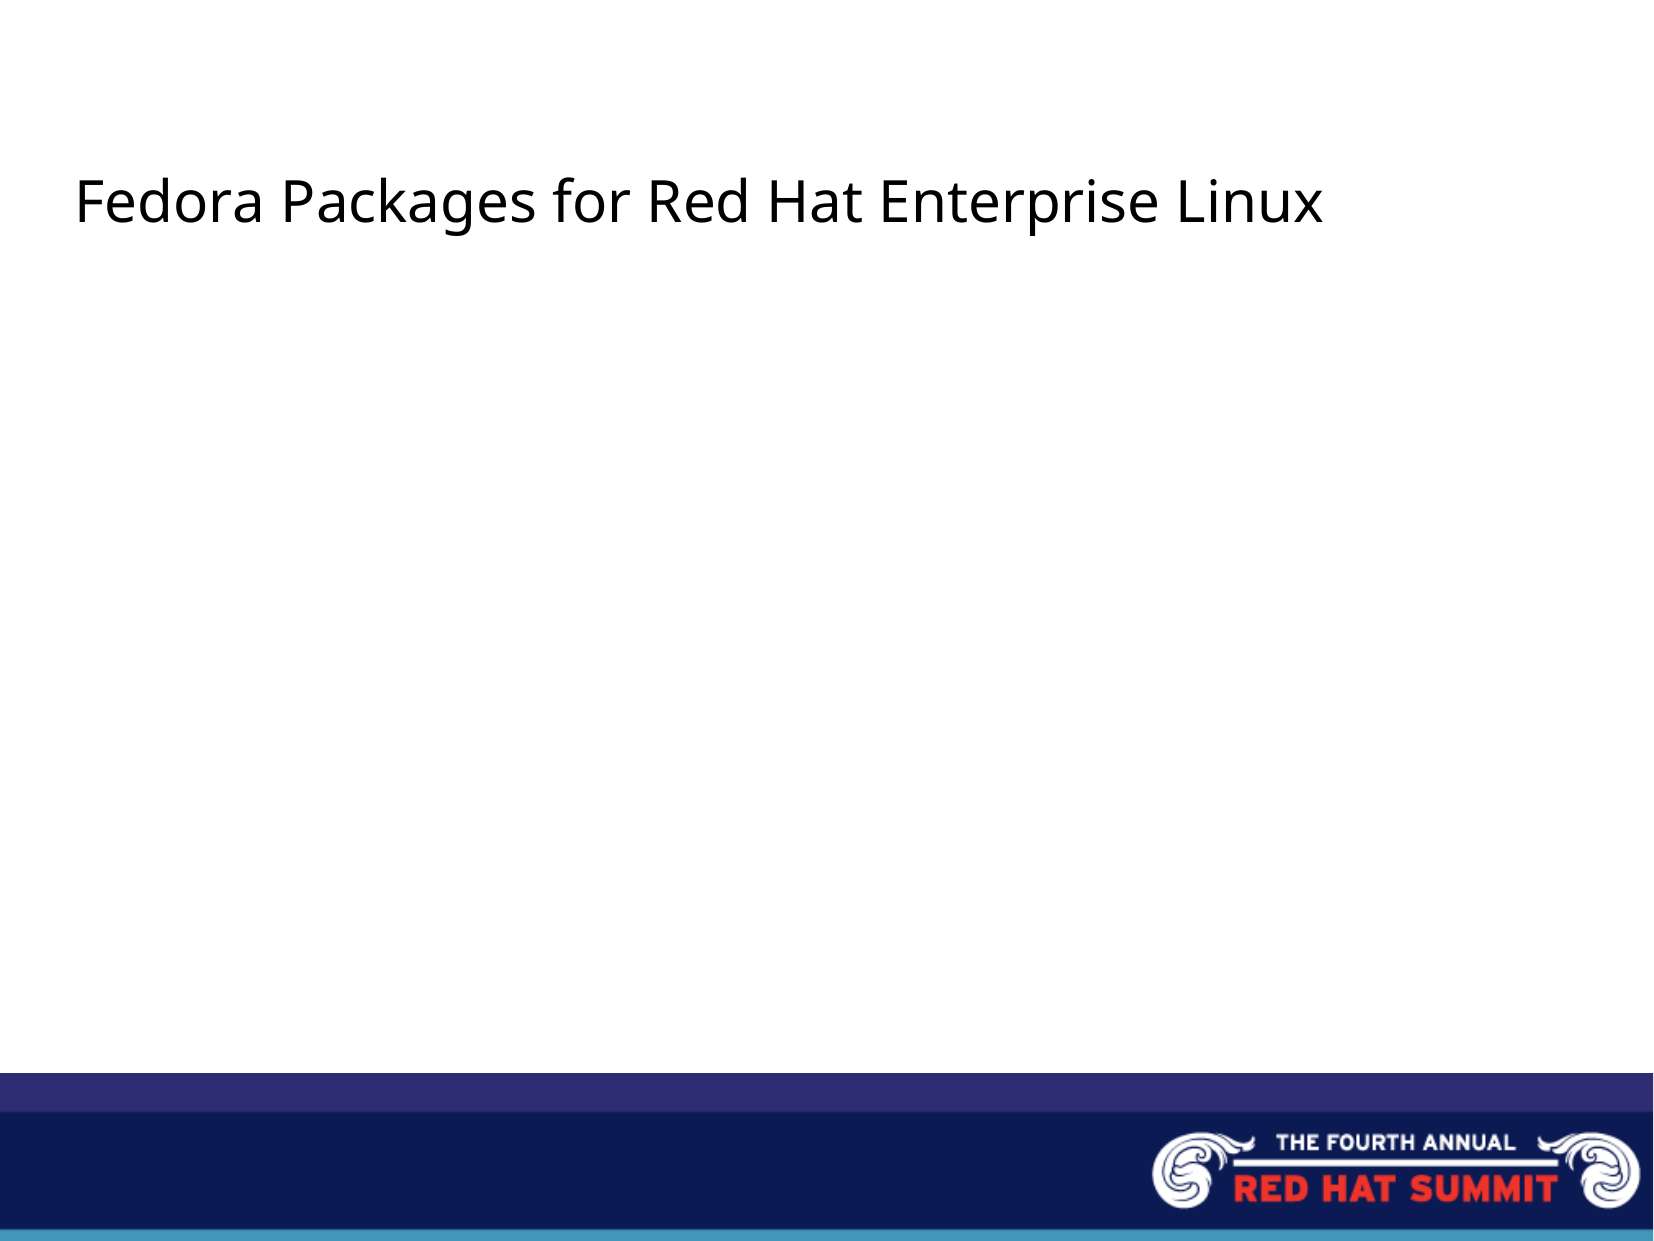

# Fedora Packages for Red Hat Enterprise Linux